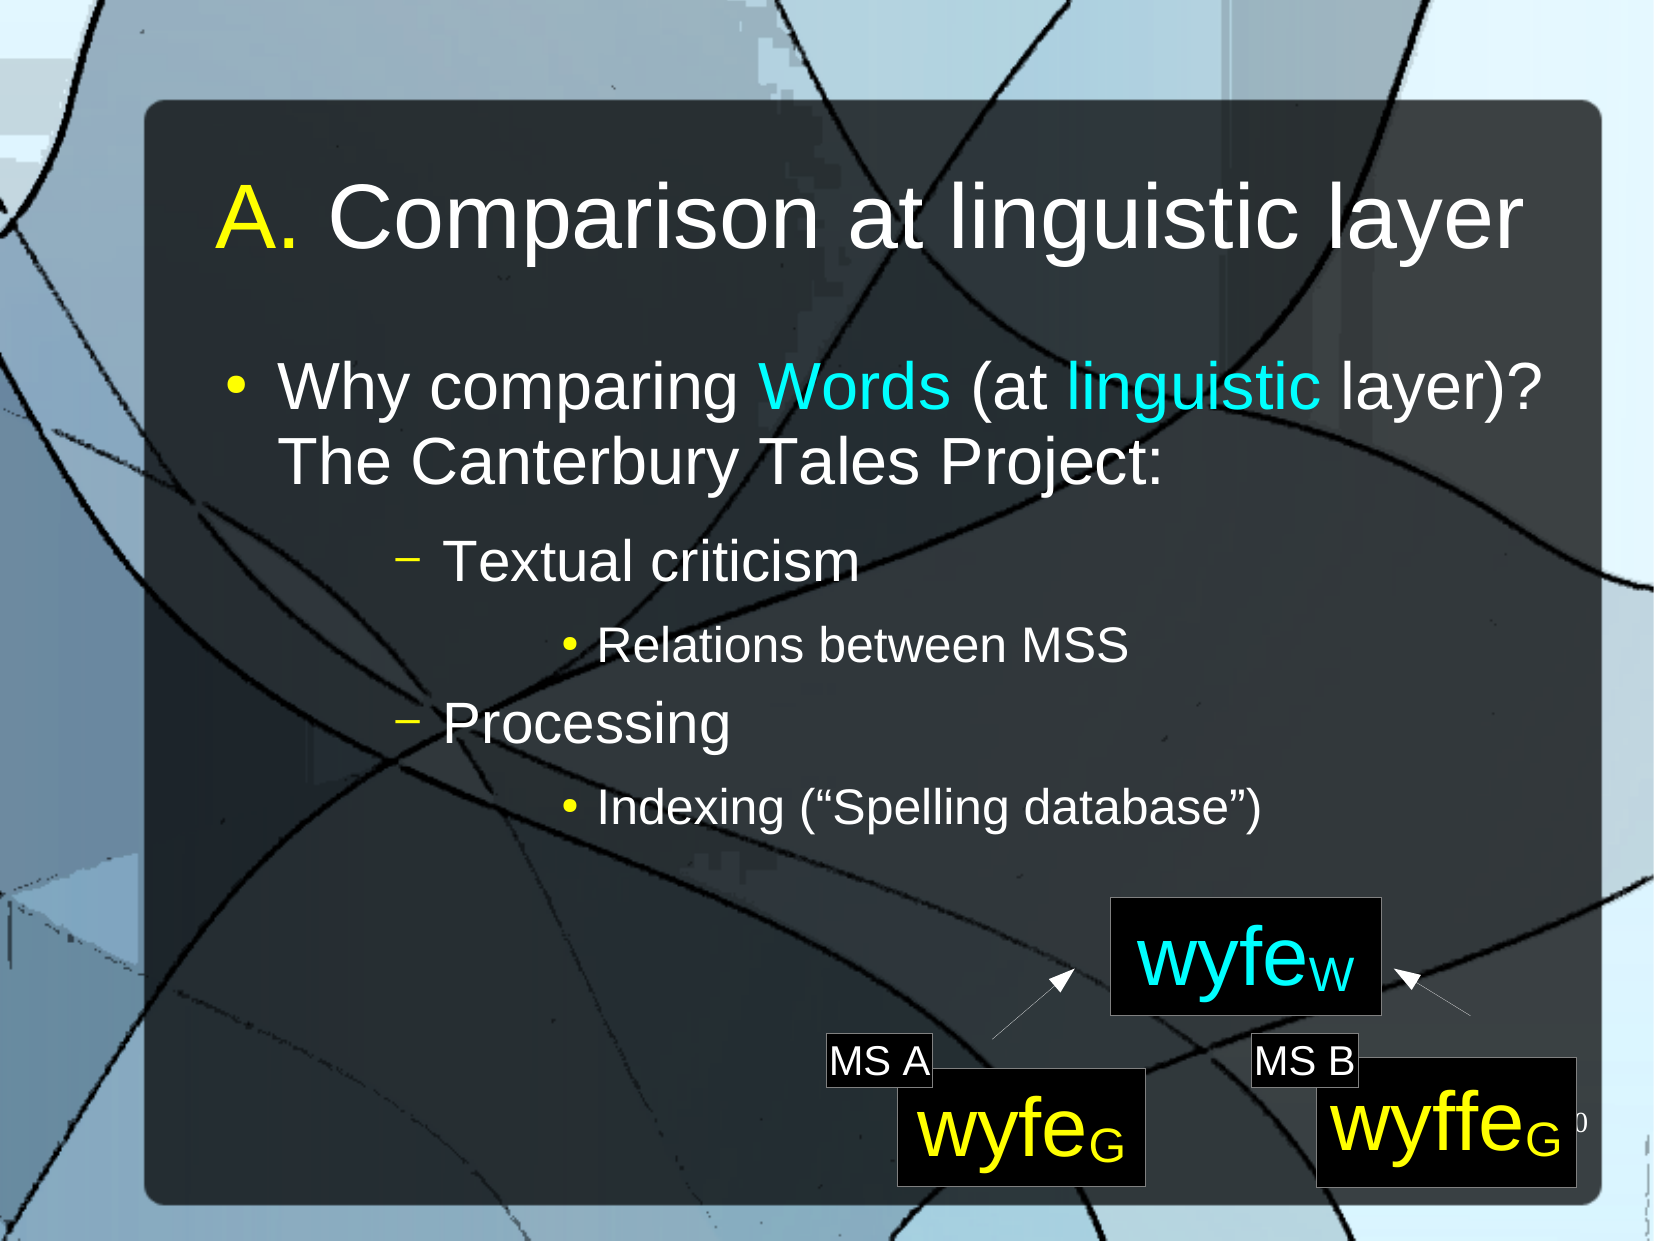

# A. Comparison at linguistic layer
Why comparing Words (at linguistic layer)? The Canterbury Tales Project:
Textual criticism
Relations between MSS
Processing
Indexing (“Spelling database”)
wyfeW
MS A
MS B
wyffeG
wyfeG
30